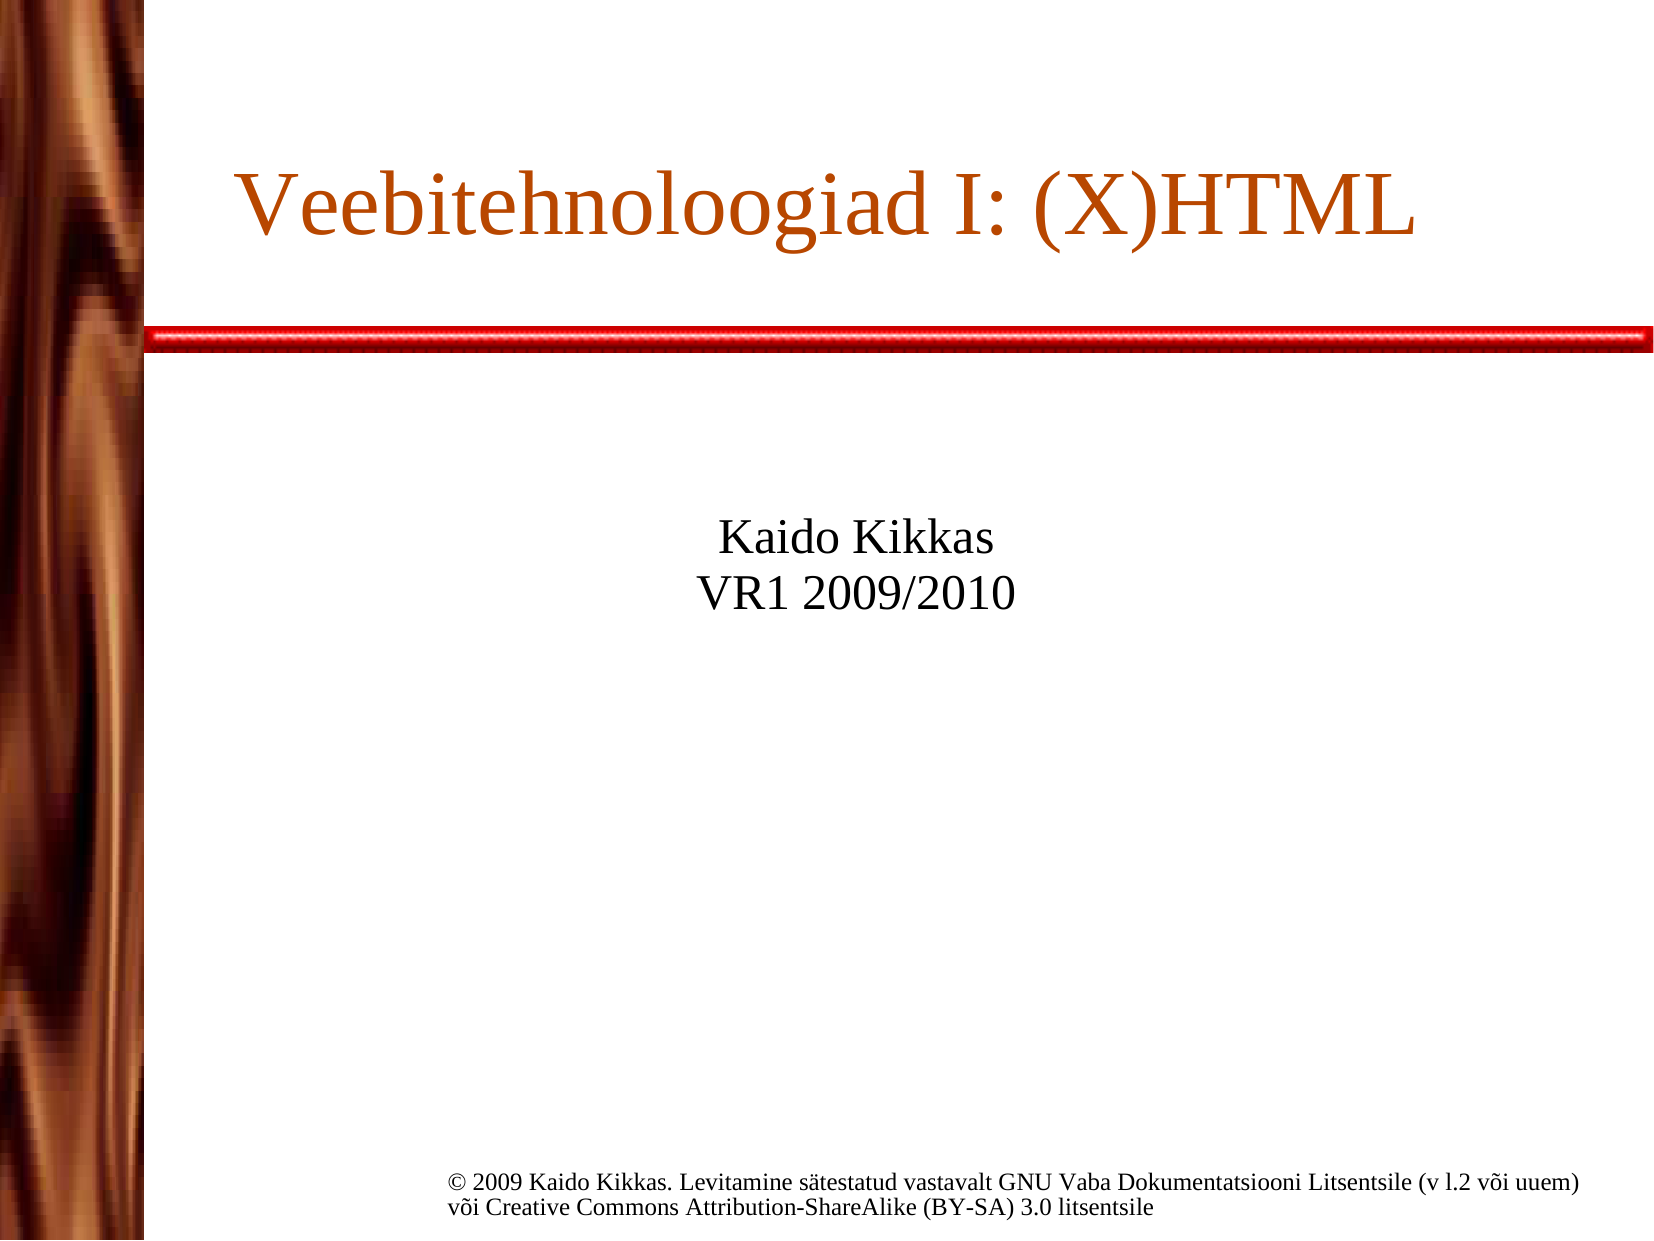

# Veebitehnoloogiad I: (X)HTML
Kaido Kikkas
VR1 2009/2010
© 2009 Kaido Kikkas. Levitamine sätestatud vastavalt GNU Vaba Dokumentatsiooni Litsentsile (v l.2 või uuem) või Creative Commons Attribution-ShareAlike (BY-SA) 3.0 litsentsile‏